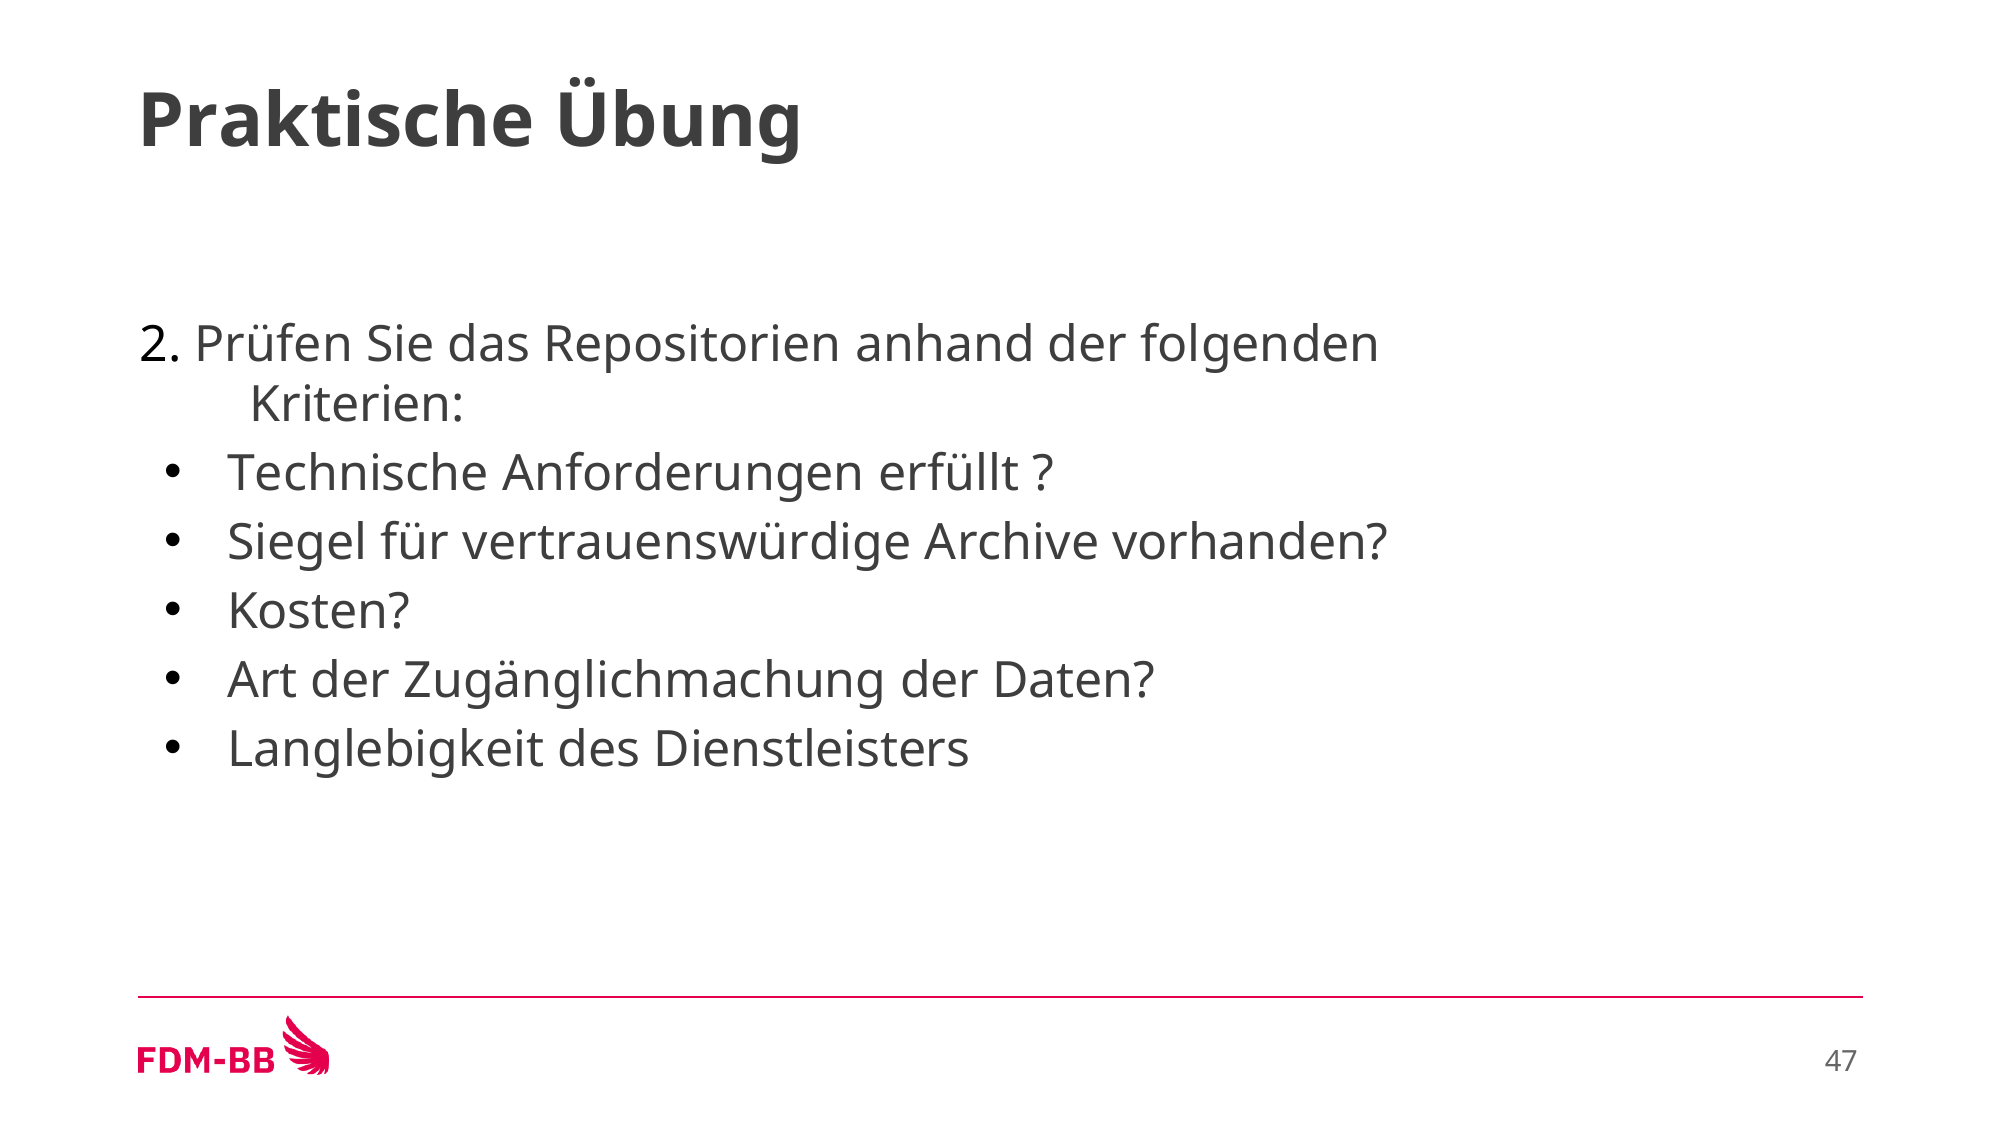

# Praktische Übung
Prüfen Sie das Repositorien anhand der folgenden Kriterien:
Technische Anforderungen erfüllt ?
Siegel für vertrauenswürdige Archive vorhanden?
Kosten?
Art der Zugänglichmachung der Daten?
Langlebigkeit des Dienstleisters
47